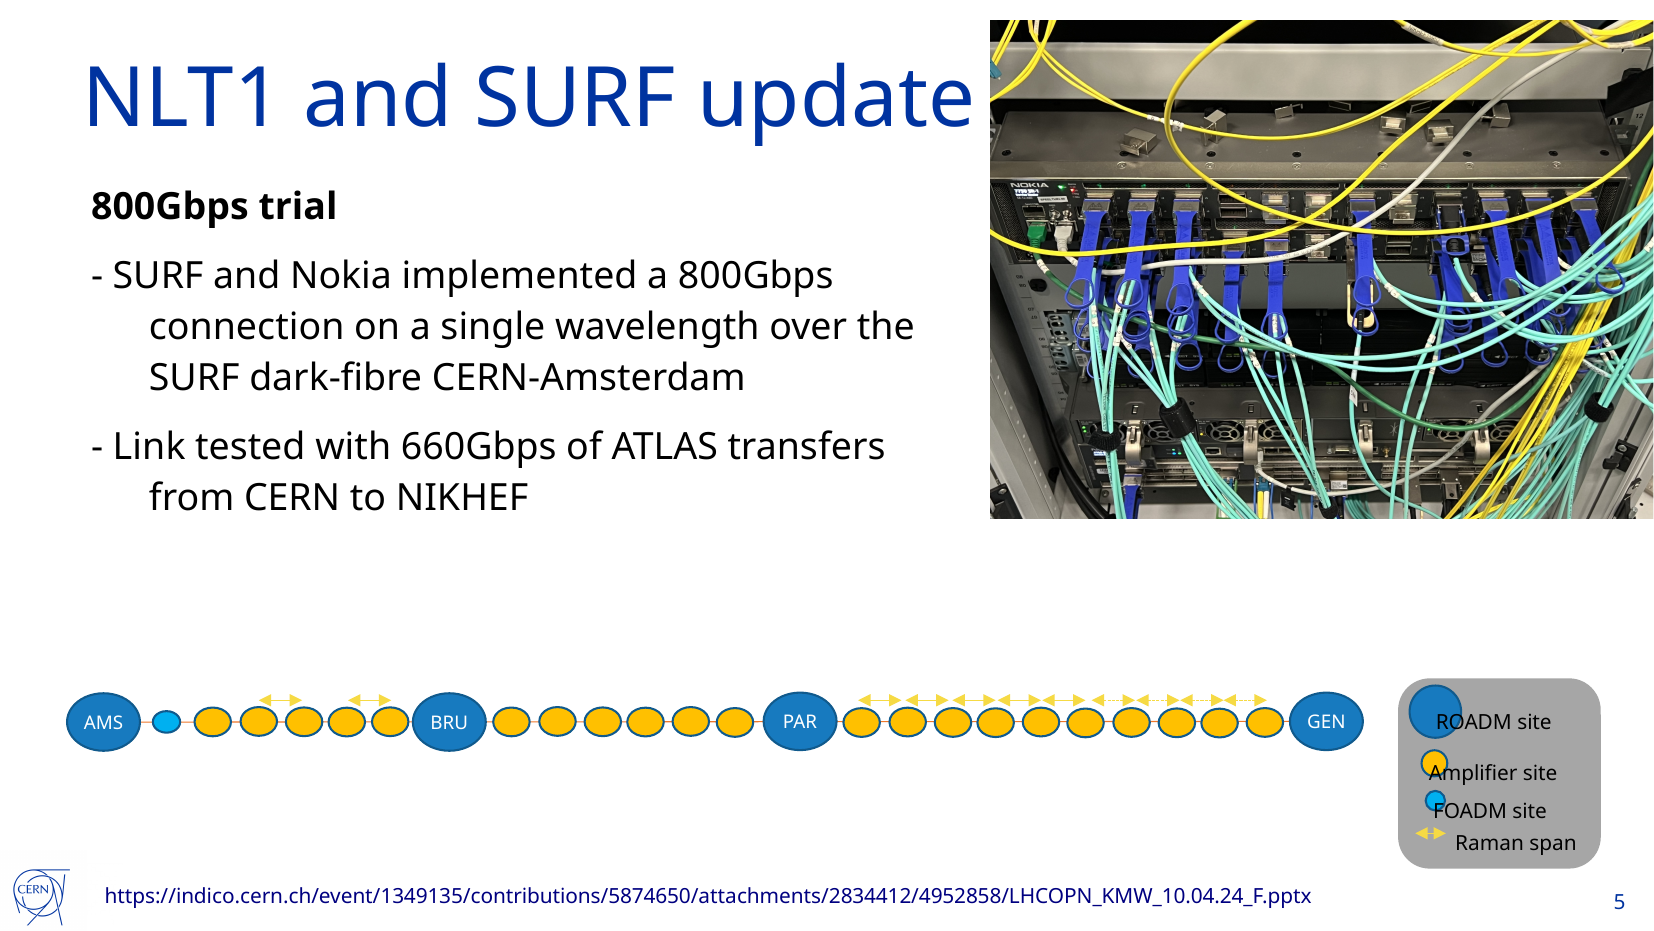

# NLT1 and SURF update
800Gbps trial
- SURF and Nokia implemented a 800Gbps connection on a single wavelength over the SURF dark-fibre CERN-Amsterdam
- Link tested with 660Gbps of ATLAS transfers from CERN to NIKHEF
ROADM site
Amplifier site
FOADM site
Raman span
PAR
GEN
AMS
BRU
5
https://indico.cern.ch/event/1349135/contributions/5874650/attachments/2834412/4952858/LHCOPN_KMW_10.04.24_F.pptx